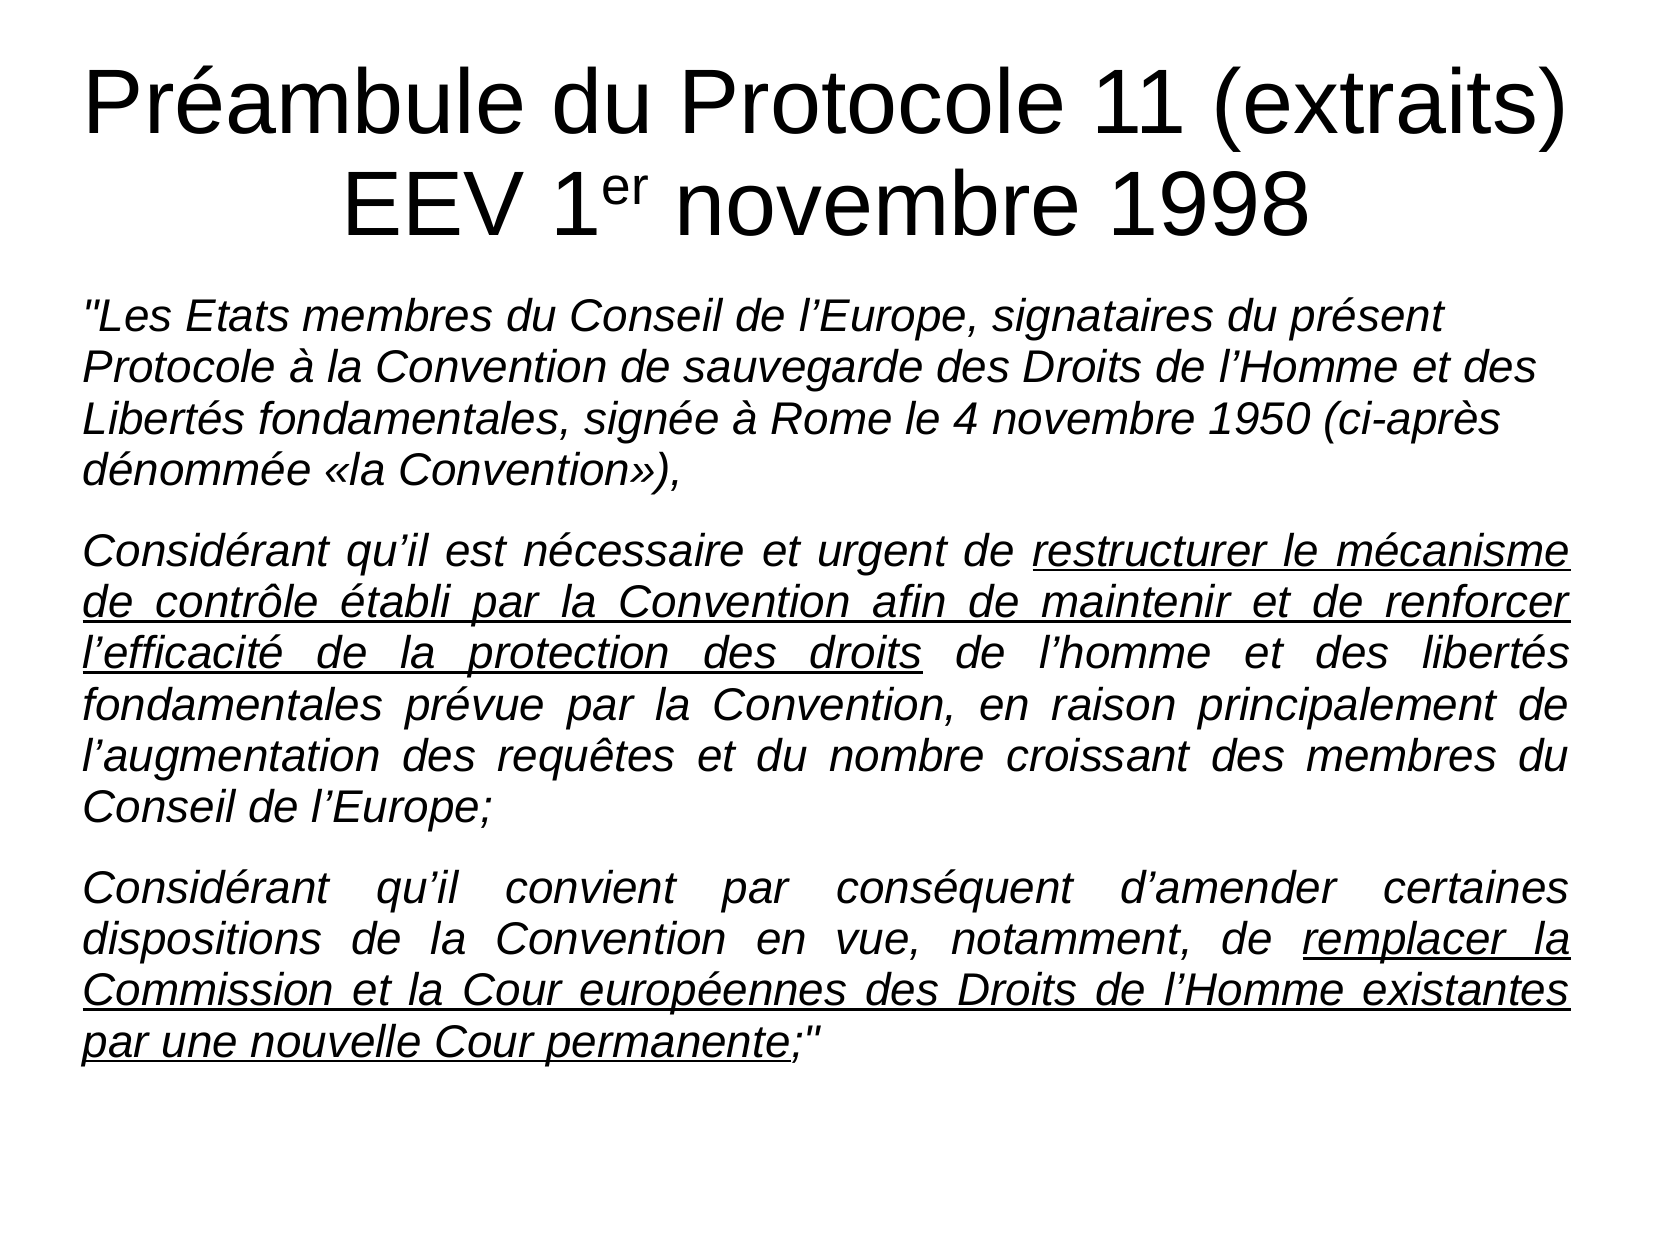

# Préambule du Protocole 11 (extraits) EEV 1er novembre 1998
"Les Etats membres du Conseil de l’Europe, signataires du présent Protocole à la Convention de sauvegarde des Droits de l’Homme et des Libertés fondamentales, signée à Rome le 4 novembre 1950 (ci-après dénommée «la Convention»),
Considérant qu’il est nécessaire et urgent de restructurer le mécanisme de contrôle établi par la Convention afin de maintenir et de renforcer l’efficacité de la protection des droits de l’homme et des libertés fondamentales prévue par la Convention, en raison principalement de l’augmentation des requêtes et du nombre croissant des membres du Conseil de l’Europe;
Considérant qu’il convient par conséquent d’amender certaines dispositions de la Convention en vue, notamment, de remplacer la Commission et la Cour européennes des Droits de l’Homme existantes par une nouvelle Cour permanente;"